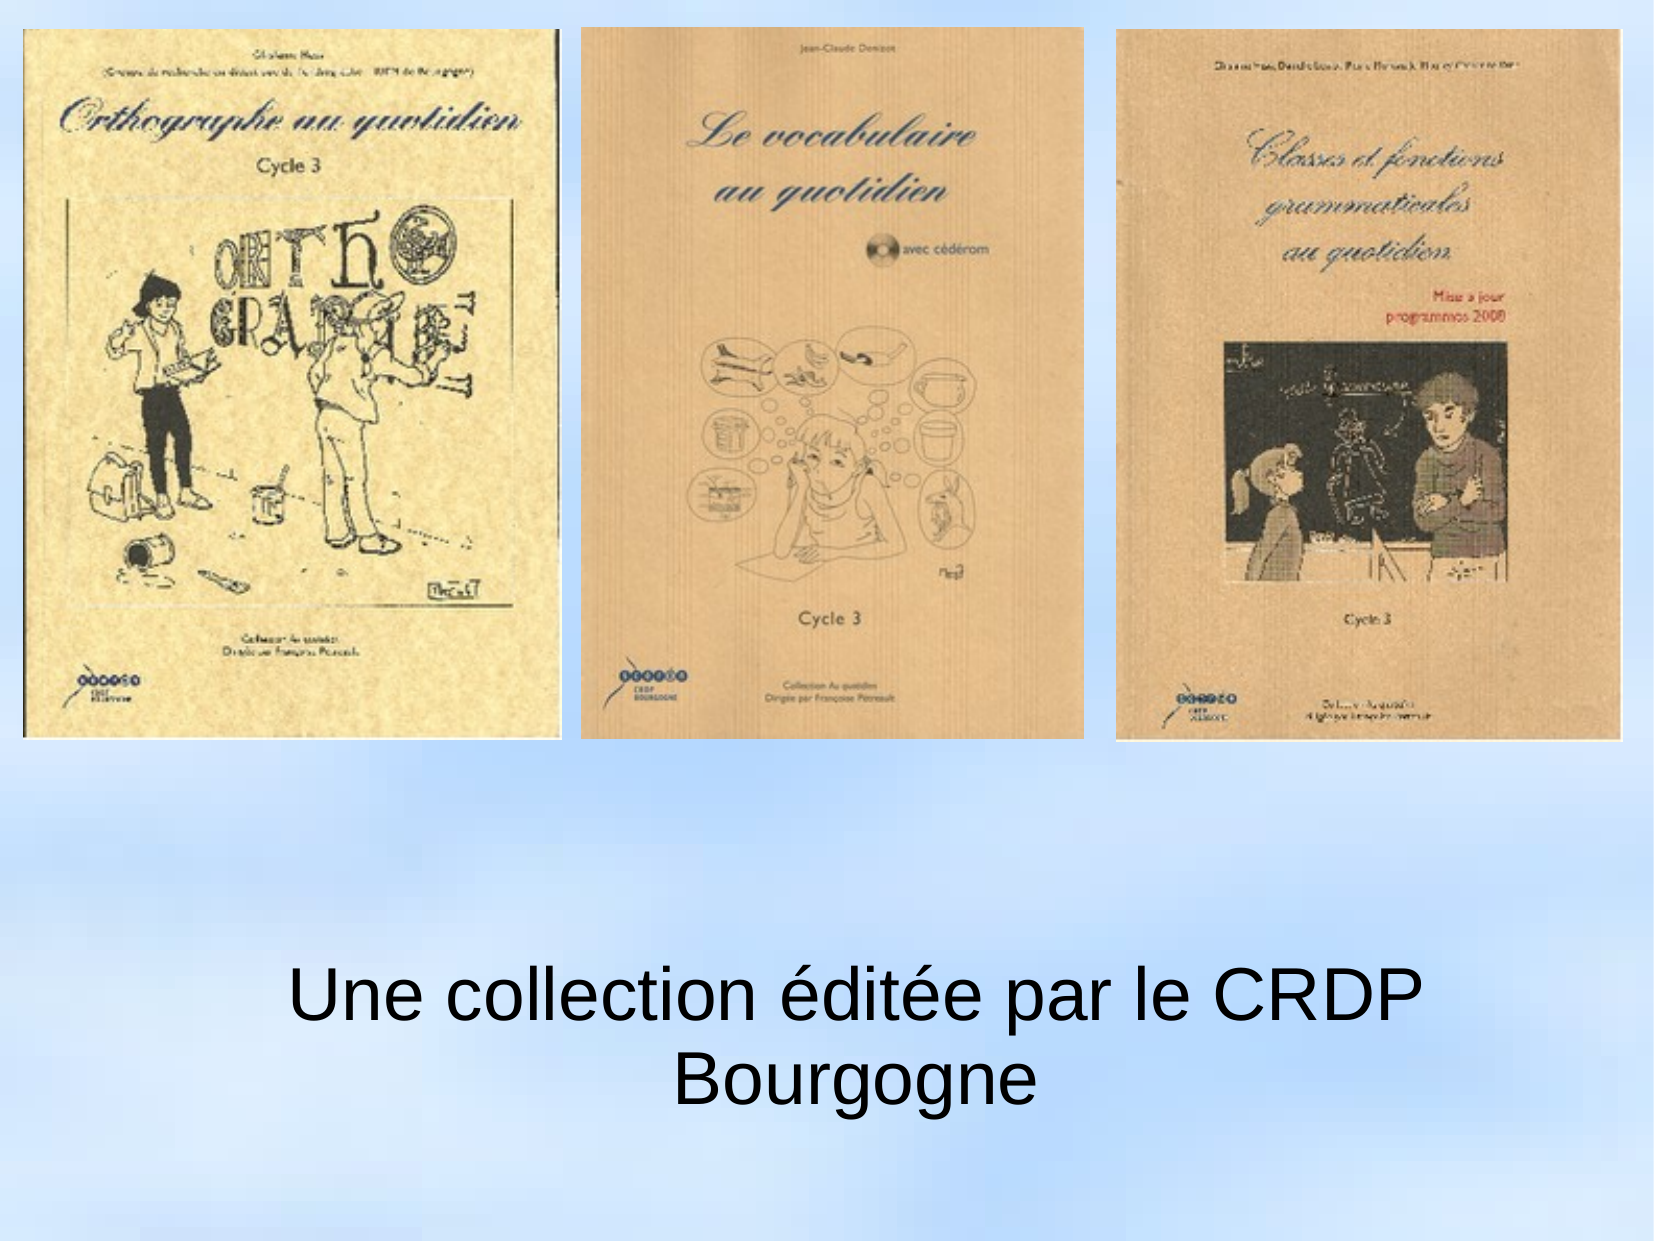

Une collection éditée par le CRDP Bourgogne